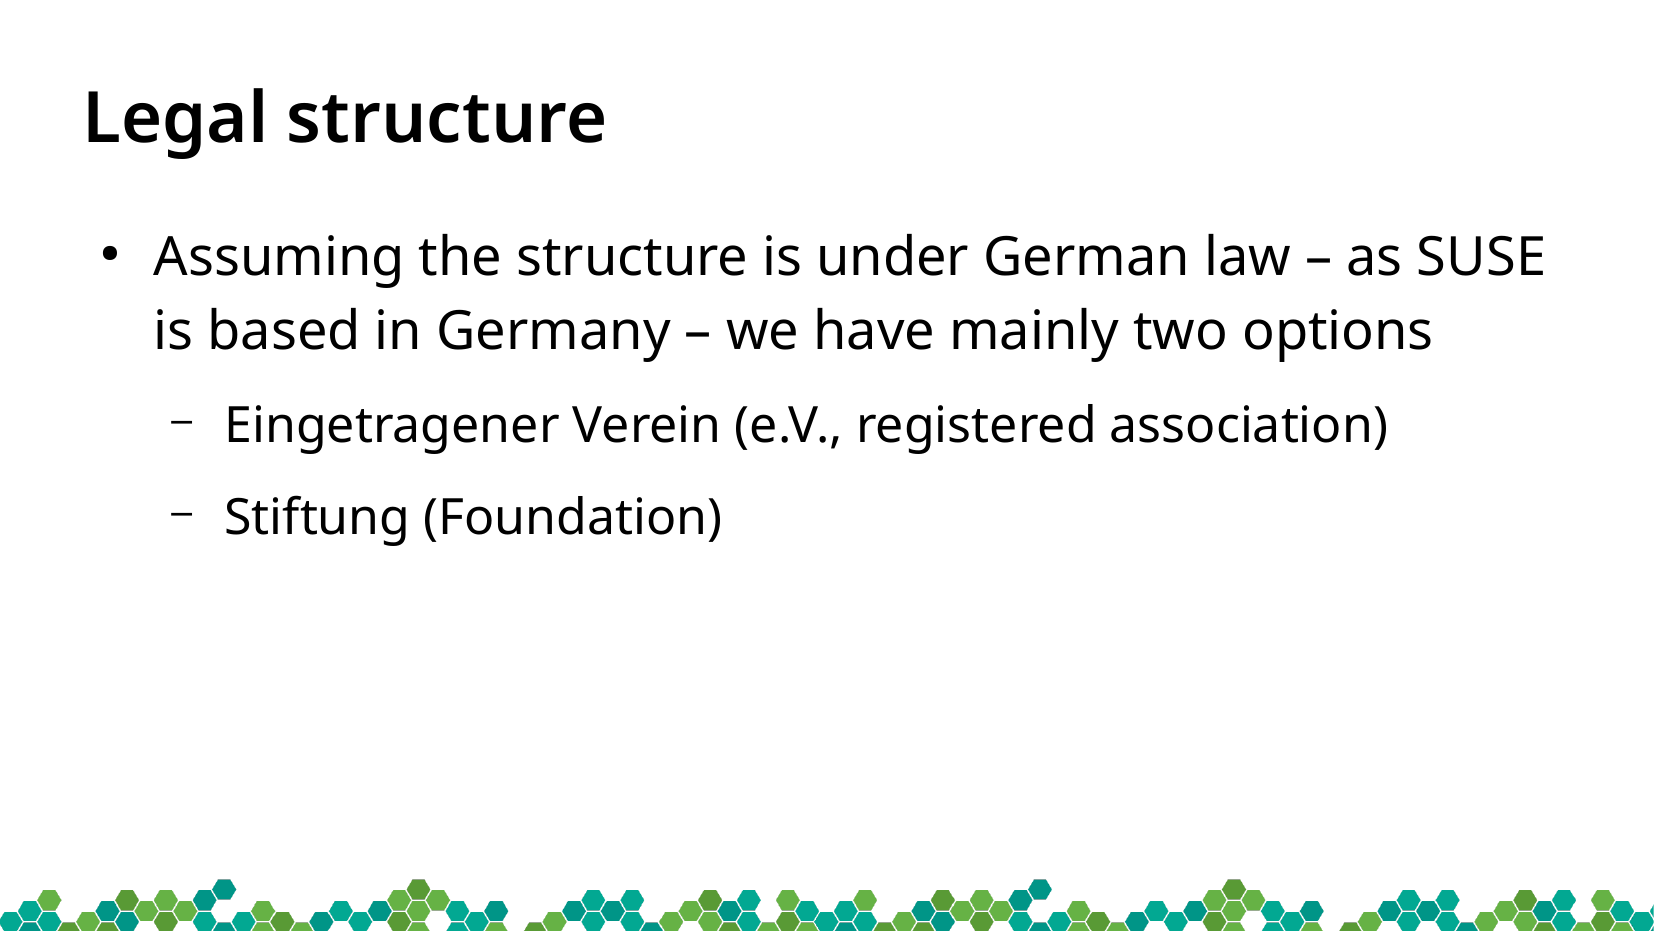

# Legal structure
Assuming the structure is under German law – as SUSE is based in Germany – we have mainly two options
Eingetragener Verein (e.V., registered association)
Stiftung (Foundation)